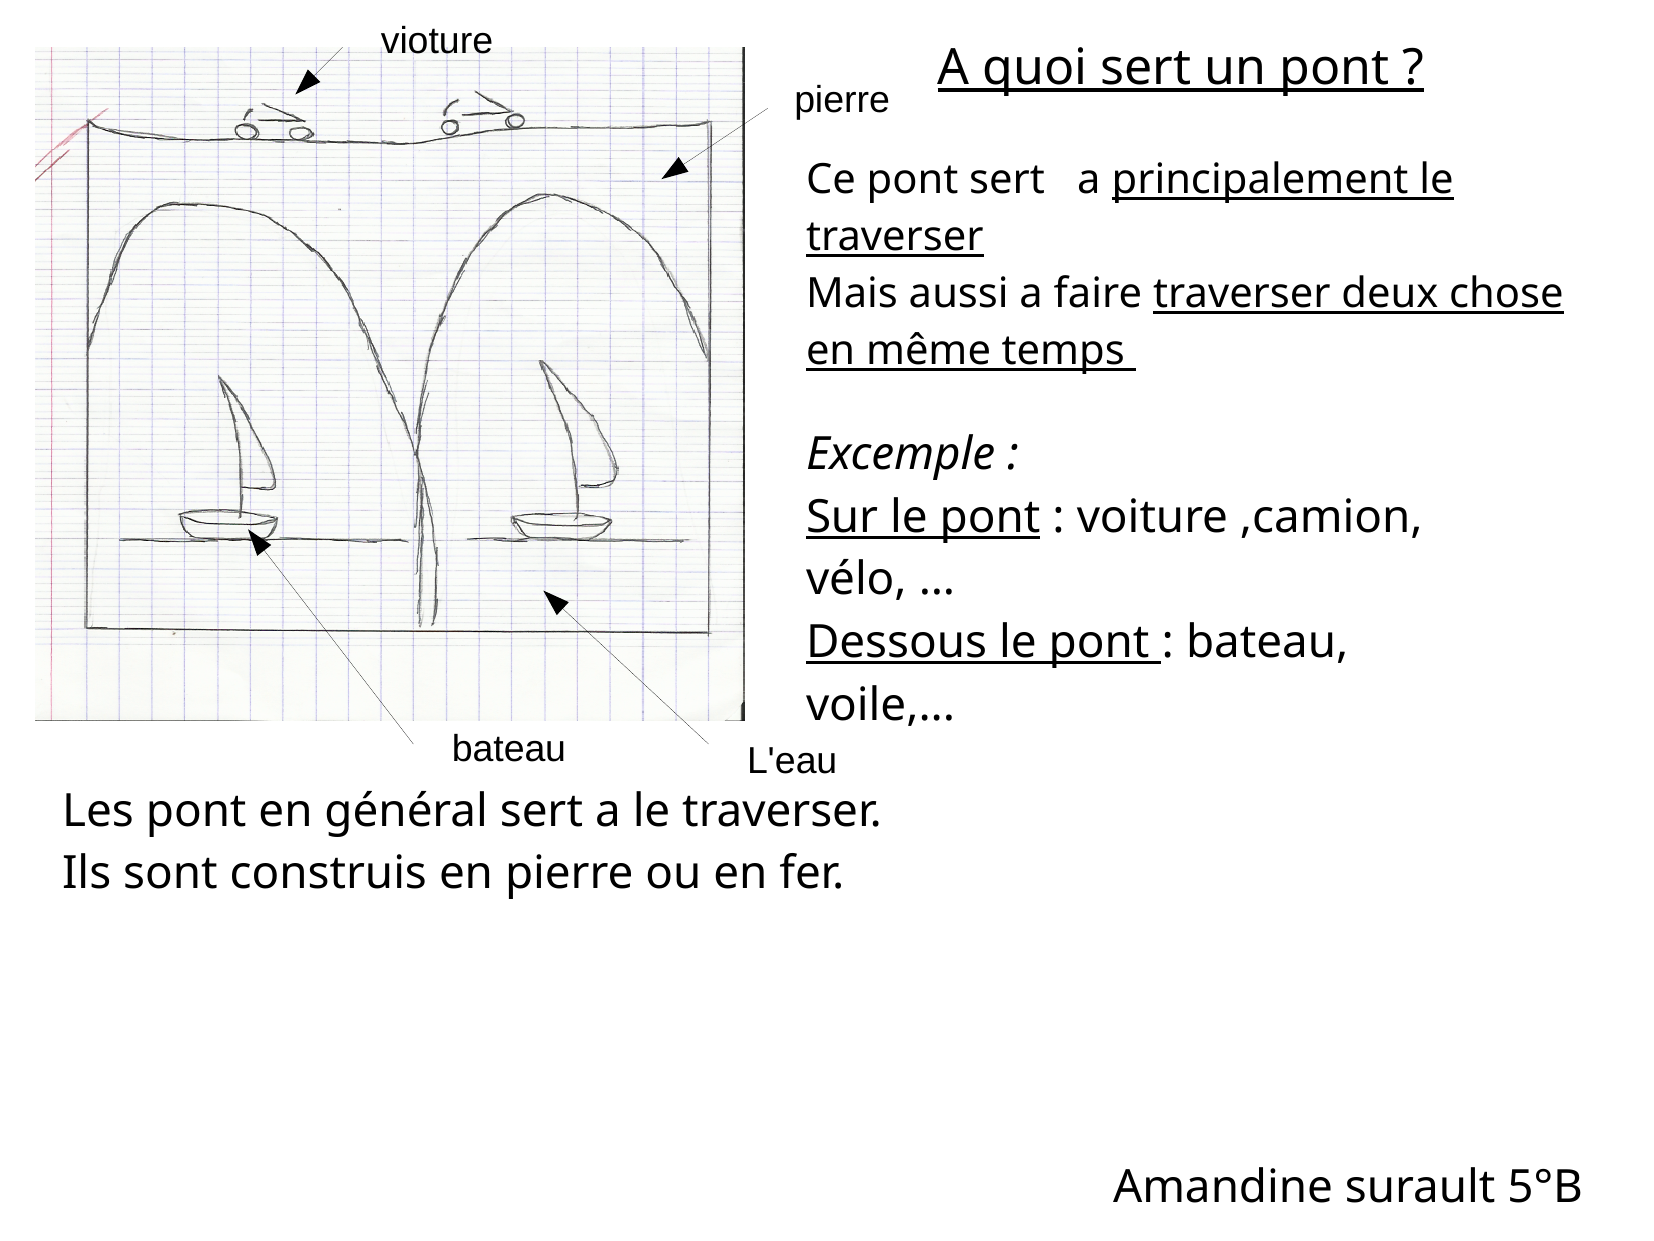

vioture
A quoi sert un pont ?
pierre
Ce pont sert a principalement le traverser
Mais aussi a faire traverser deux chose en même temps
Excemple :
Sur le pont : voiture ,camion, vélo, …
Dessous le pont : bateau, voile,...
bateau
L'eau
Les pont en général sert a le traverser.
Ils sont construis en pierre ou en fer.
Amandine surault 5°B